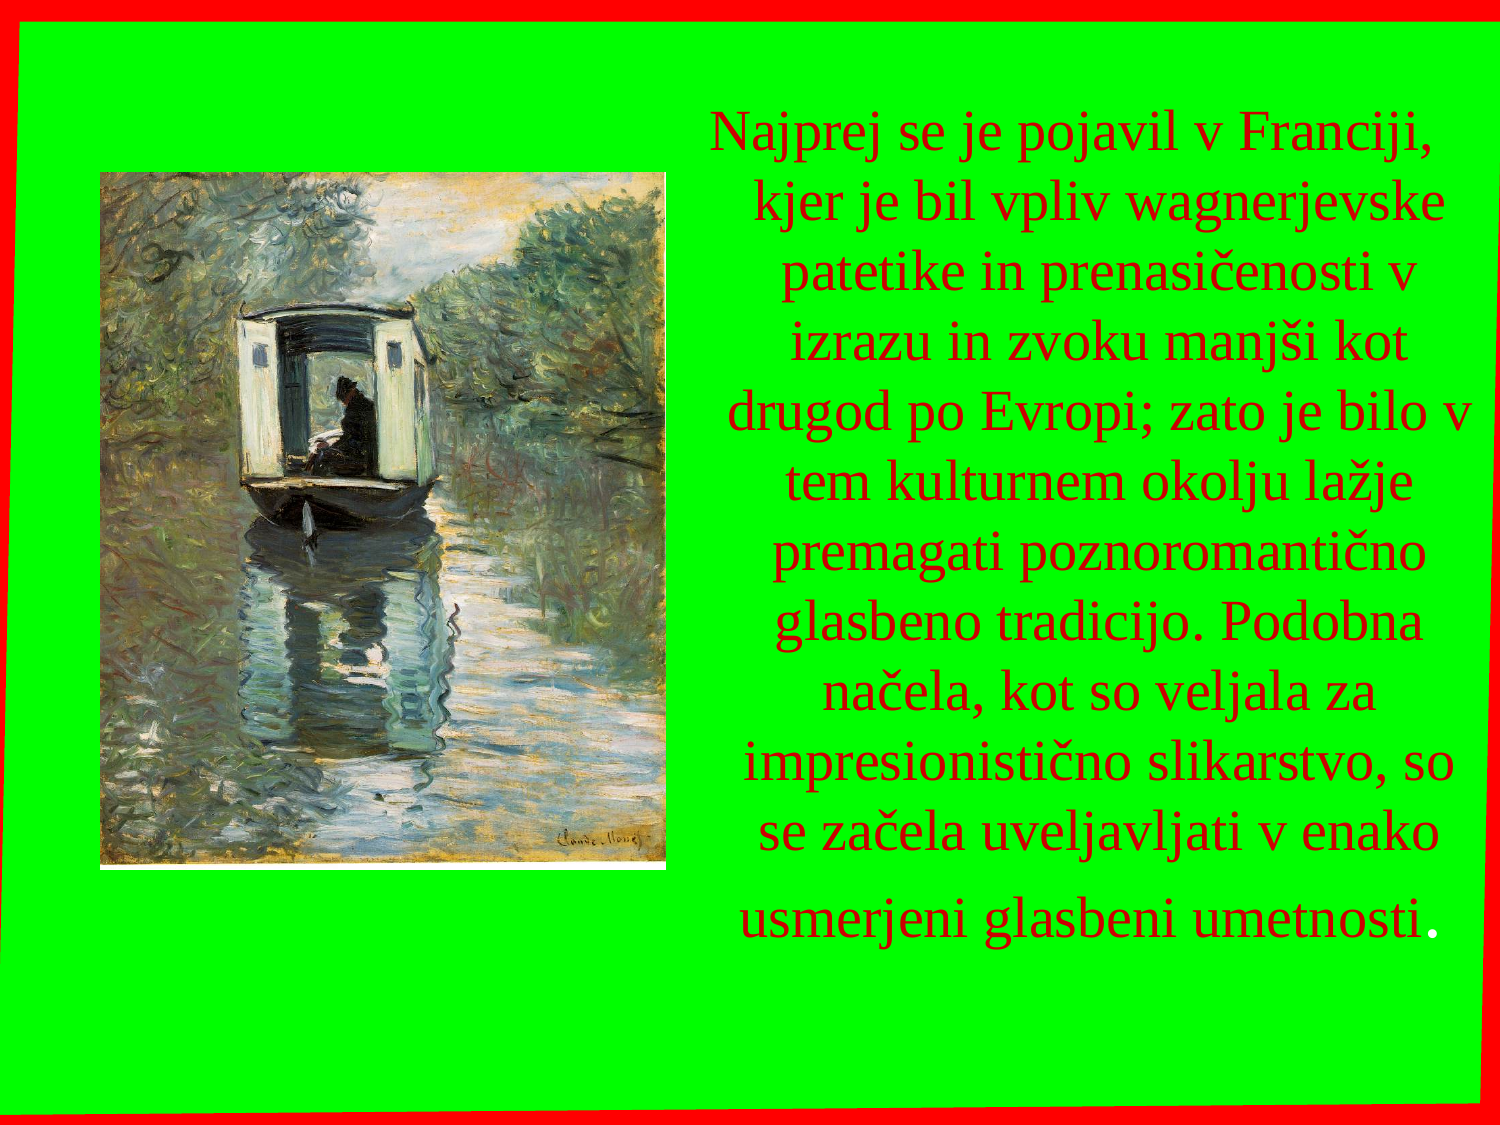

# Najprej se je pojavil v Franciji, kjer je bil vpliv wagnerjevske patetike in prenasičenosti v izrazu in zvoku manjši kot drugod po Evropi; zato je bilo v tem kulturnem okolju lažje premagati poznoromantično glasbeno tradicijo. Podobna načela, kot so veljala za impresionistično slikarstvo, so se začela uveljavljati v enako usmerjeni glasbeni umetnosti.